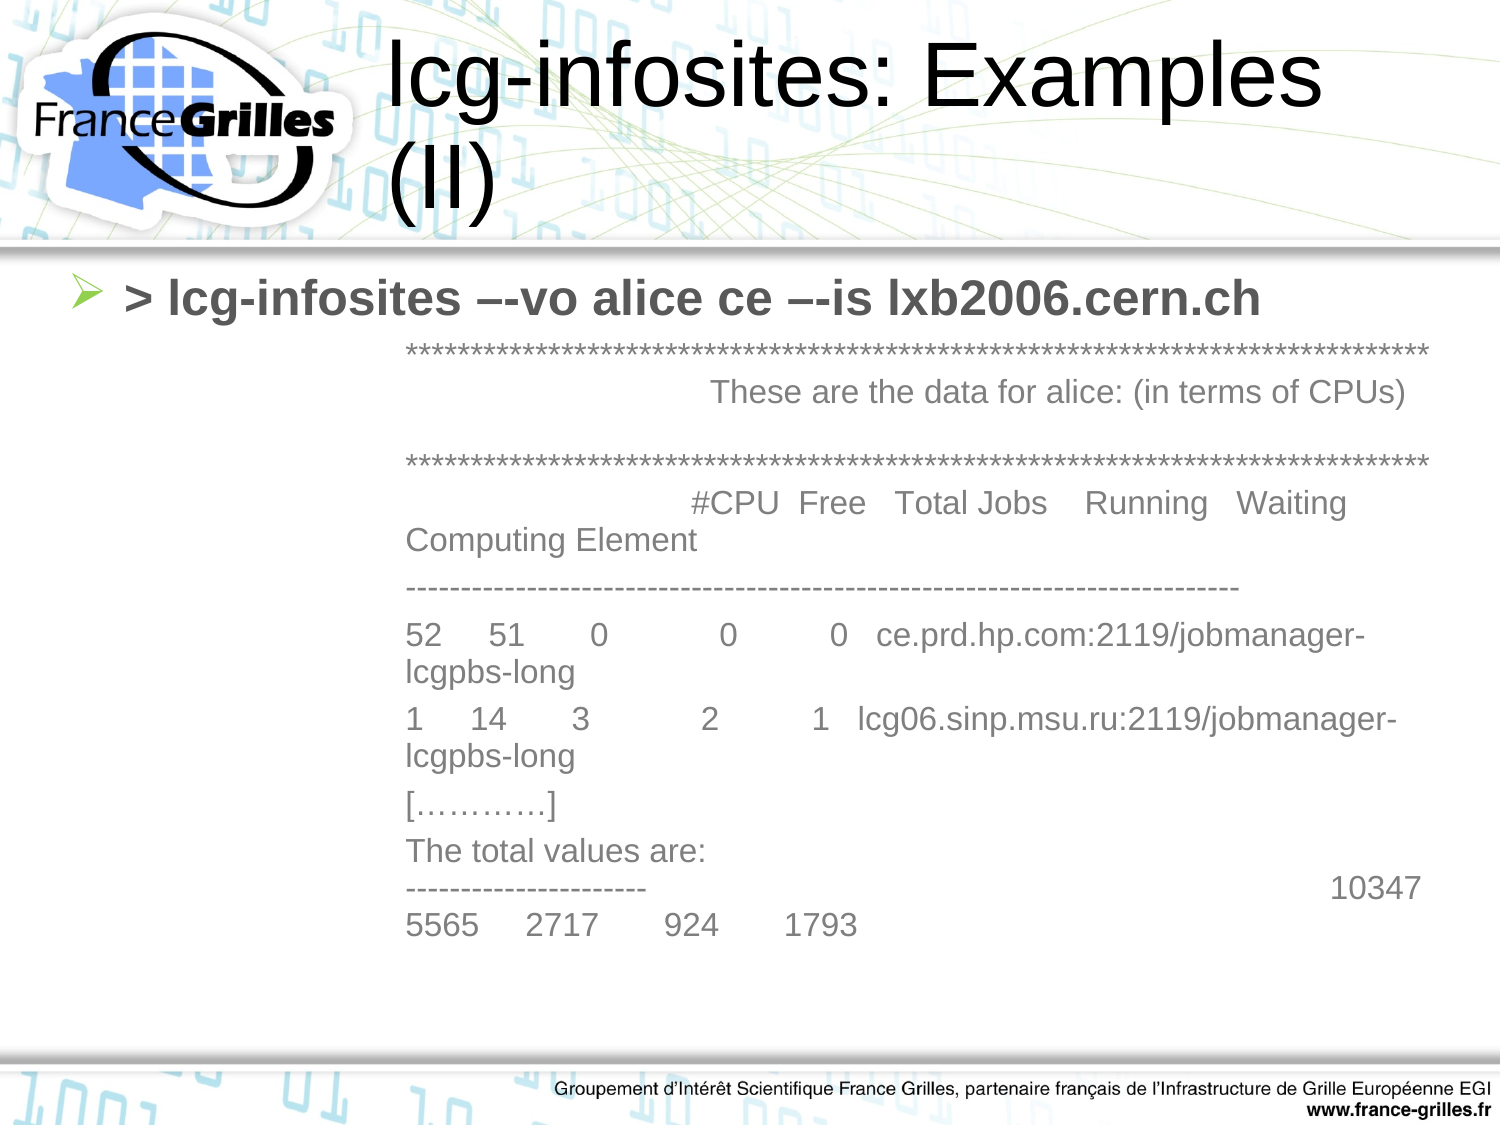

# lcg-infosites: Examples (II)
> lcg-infosites –-vo alice ce –-is lxb2006.cern.ch
******************************************************************************* These are the data for alice: (in terms of CPUs) ******************************************************************************* #CPU Free Total Jobs Running Waiting Computing Element
----------------------------------------------------------------------------
52 51 0 0 0 ce.prd.hp.com:2119/jobmanager-lcgpbs-long
1 14 3 2 1 lcg06.sinp.msu.ru:2119/jobmanager-lcgpbs-long
[…………]
The total values are: ---------------------- 10347 5565 2717 924 1793